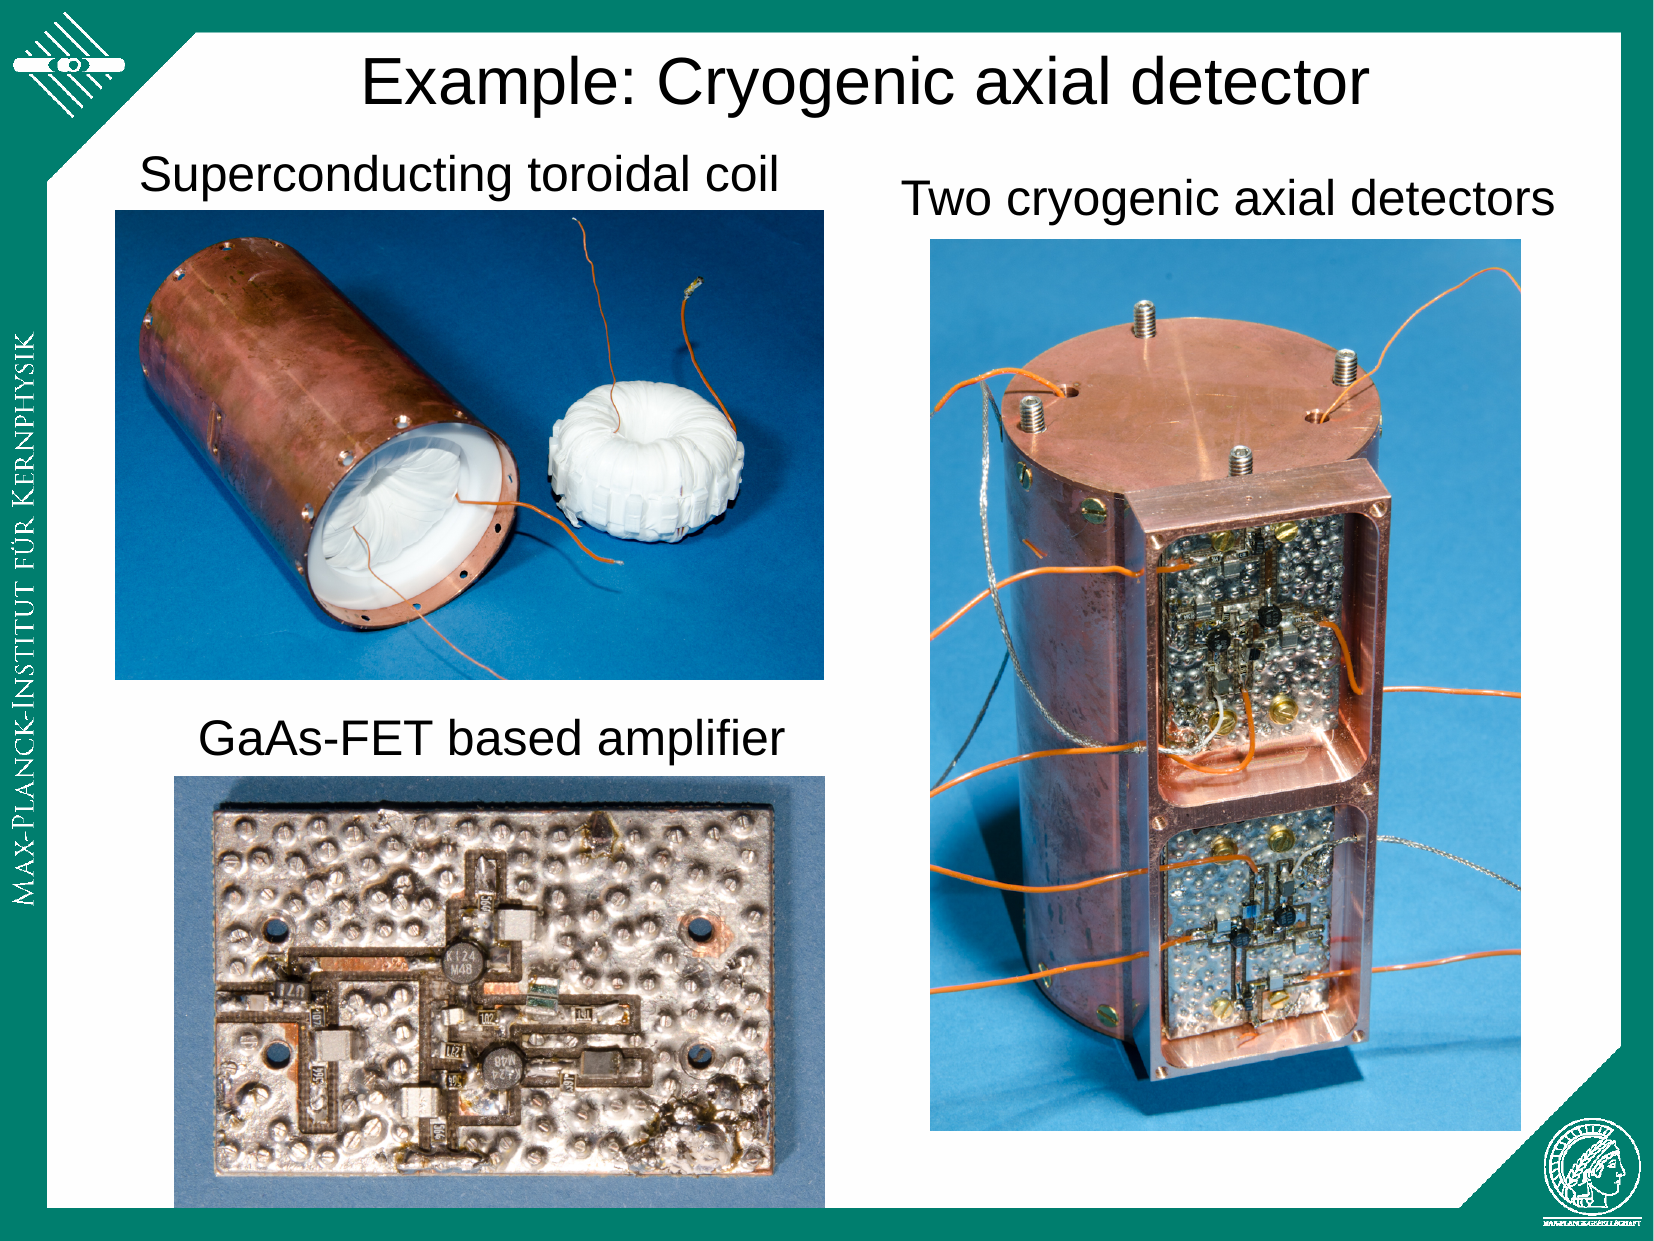

Example: Cryogenic axial detector
Superconducting toroidal coil
Two cryogenic axial detectors
GaAs-FET based amplifier